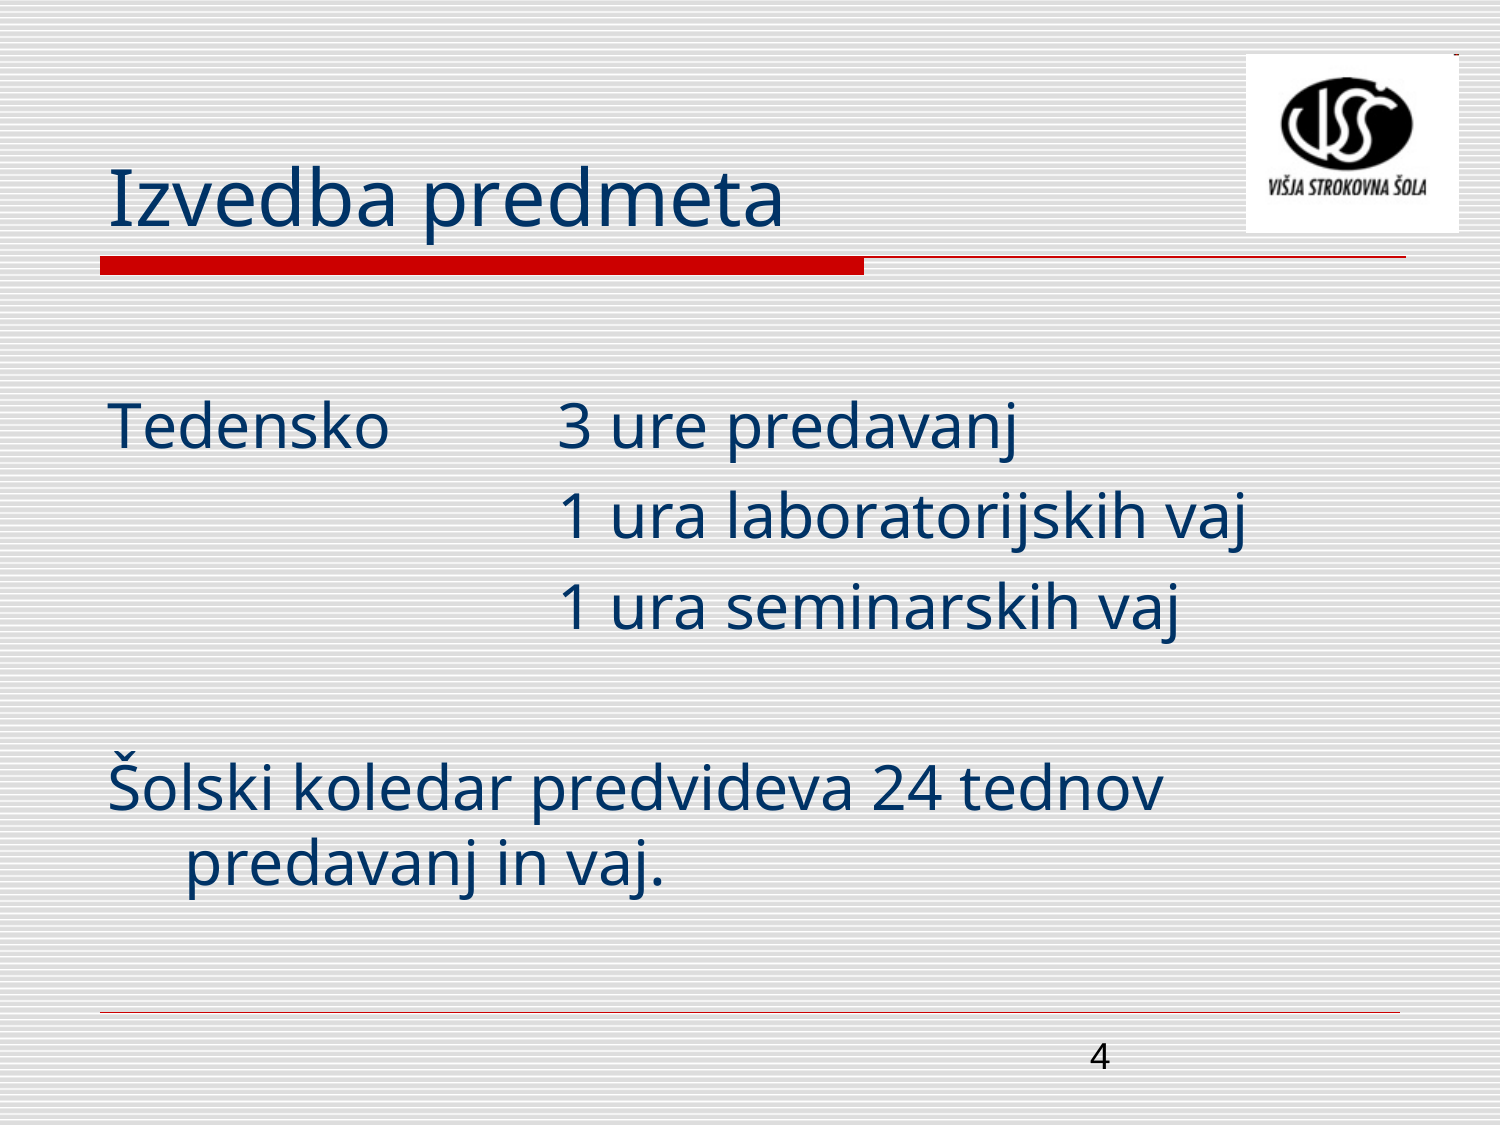

# Izvedba predmeta
Tedensko 	3 ure predavanj
				1 ura laboratorijskih vaj
				1 ura seminarskih vaj
Šolski koledar predvideva 24 tednov predavanj in vaj.
4